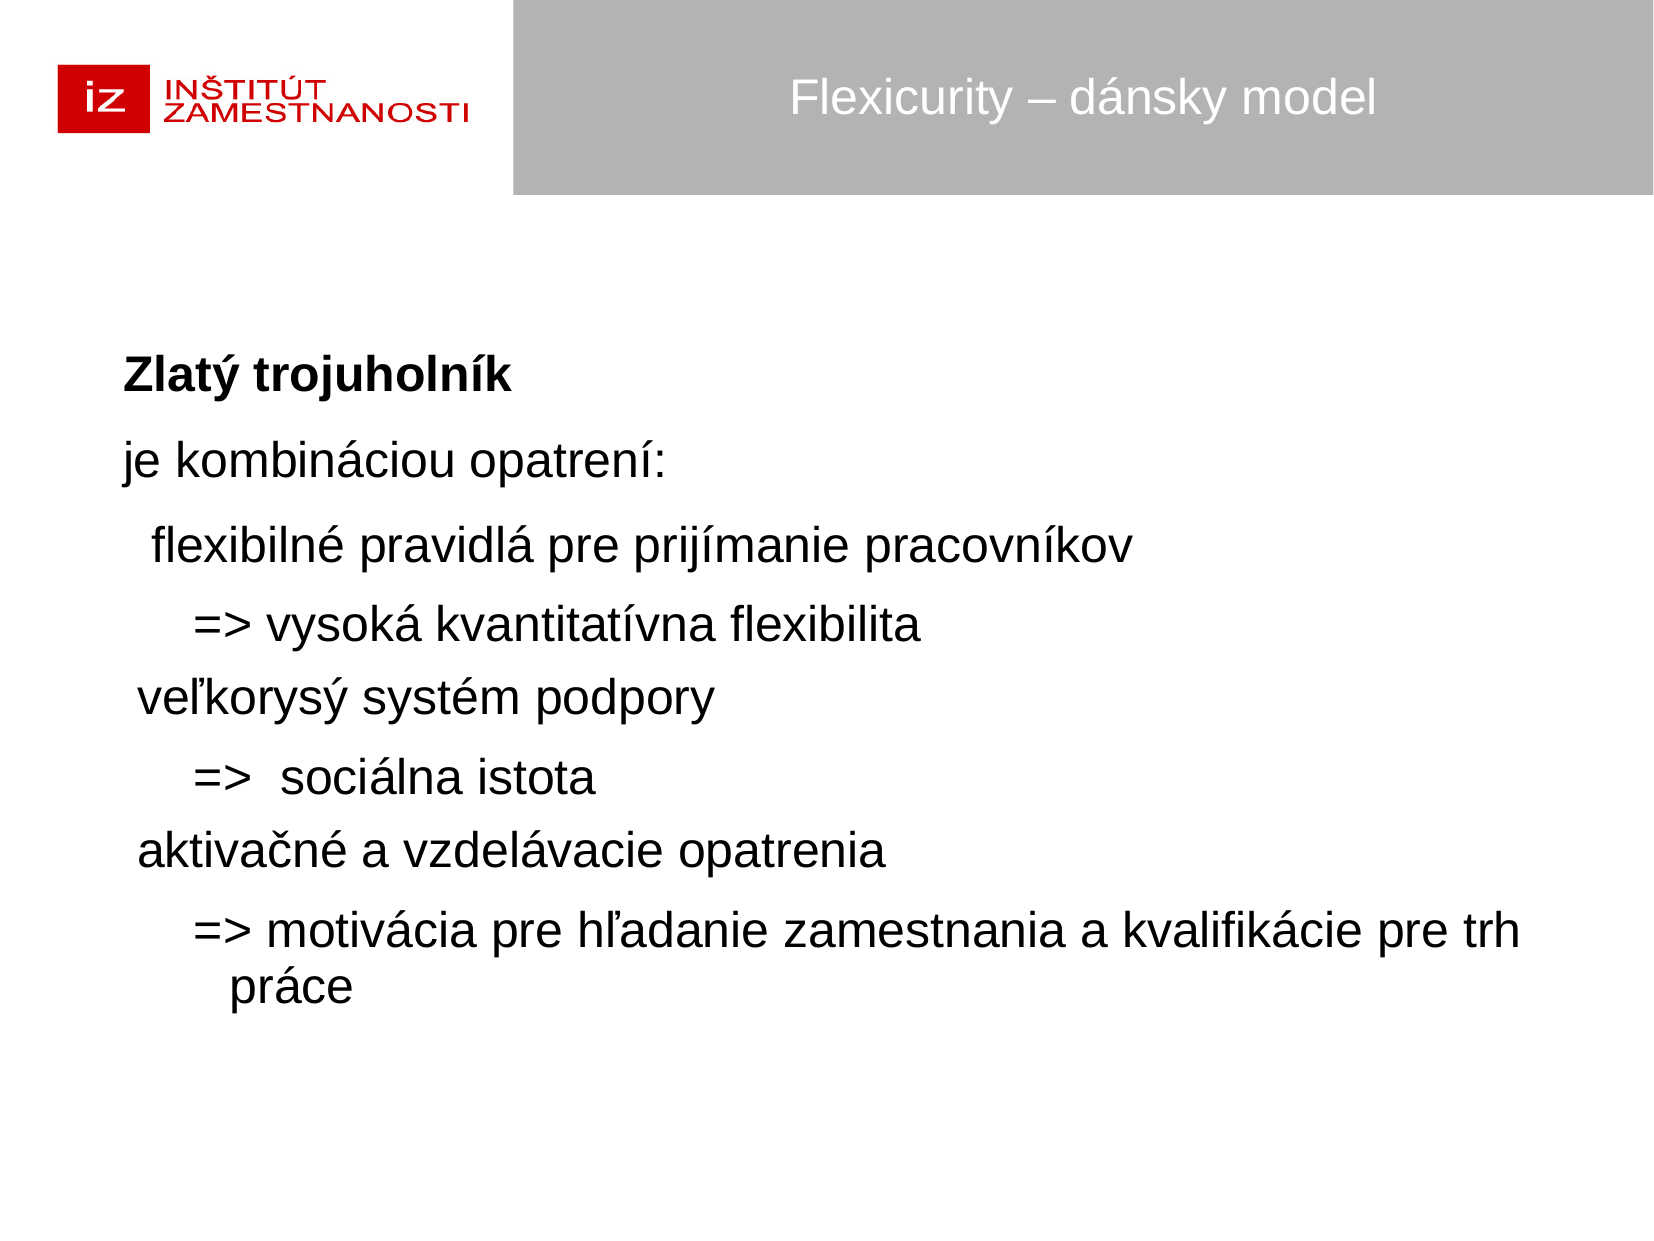

Flexicurity – dánsky model
# Zlatý trojuholník
je kombináciou opatrení:
 flexibilné pravidlá pre prijímanie pracovníkov
=> vysoká kvantitatívna flexibilita
 veľkorysý systém podpory
=> sociálna istota
 aktivačné a vzdelávacie opatrenia
=> motivácia pre hľadanie zamestnania a kvalifikácie pre trh práce